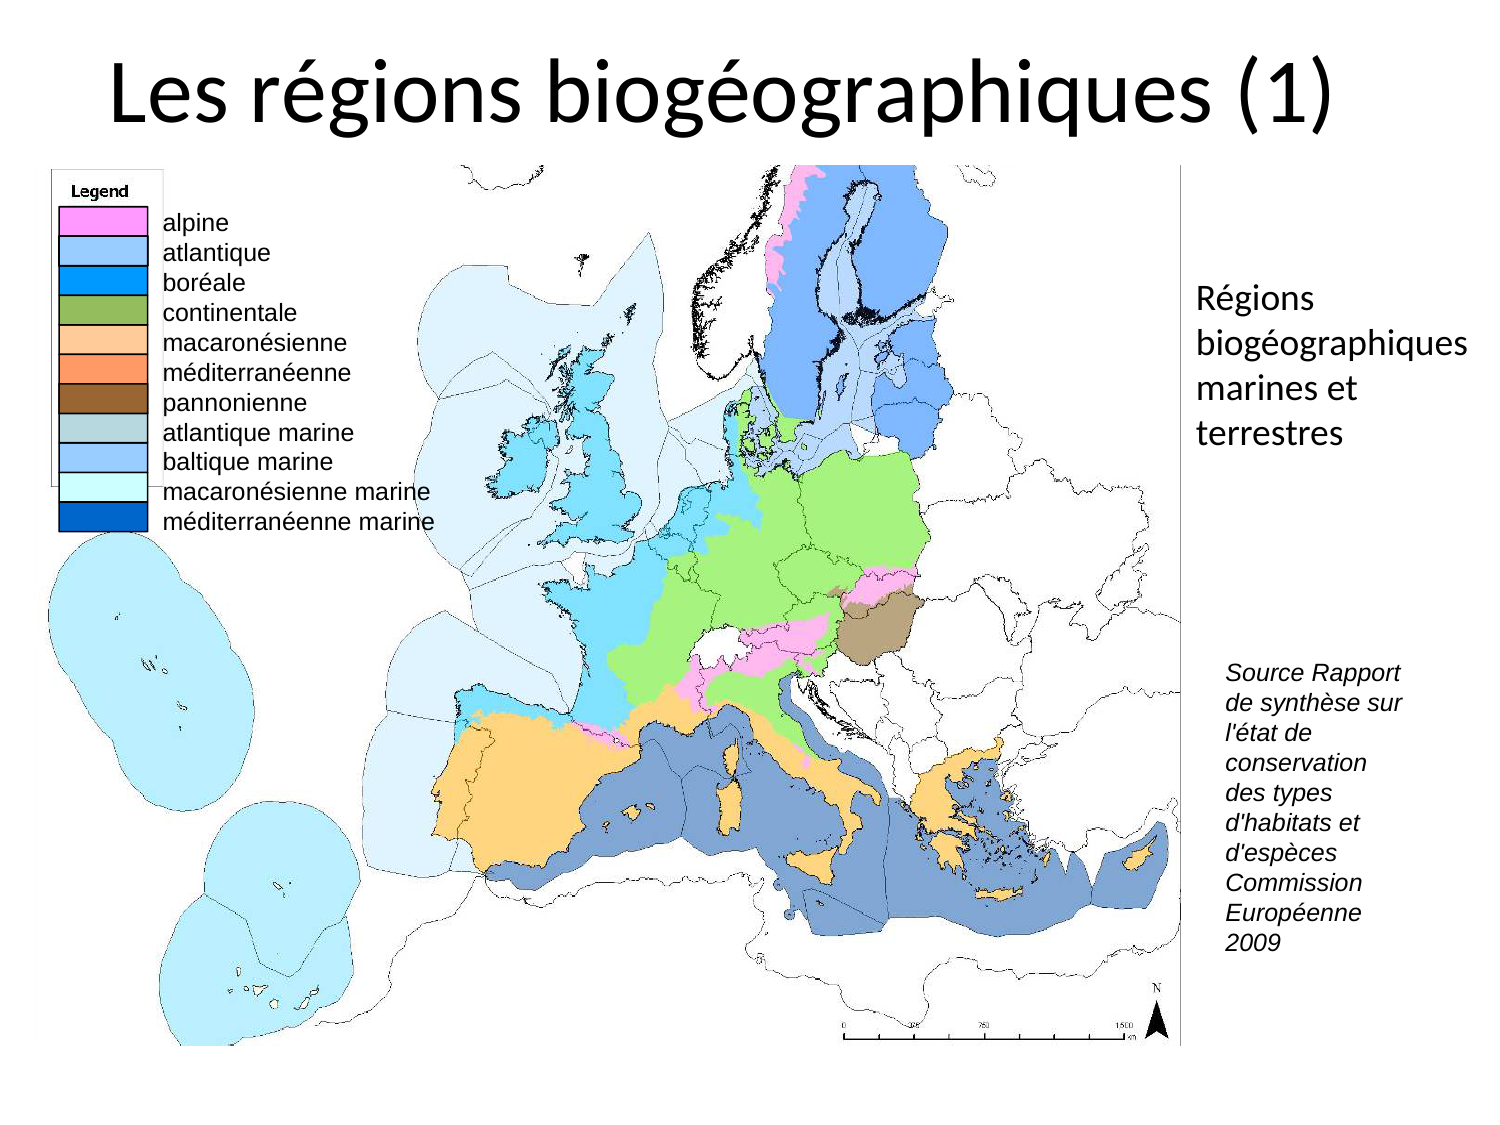

# Les régions biogéographiques (1)
alpine
atlantique
boréale
continentale
macaronésienne
méditerranéenne
pannonienne
atlantique marine
baltique marine
macaronésienne marine
méditerranéenne marine
Régions biogéographiques marines et terrestres
Source Rapport de synthèse sur l'état de conservation des types d'habitats et d'espèces Commission Européenne
2009